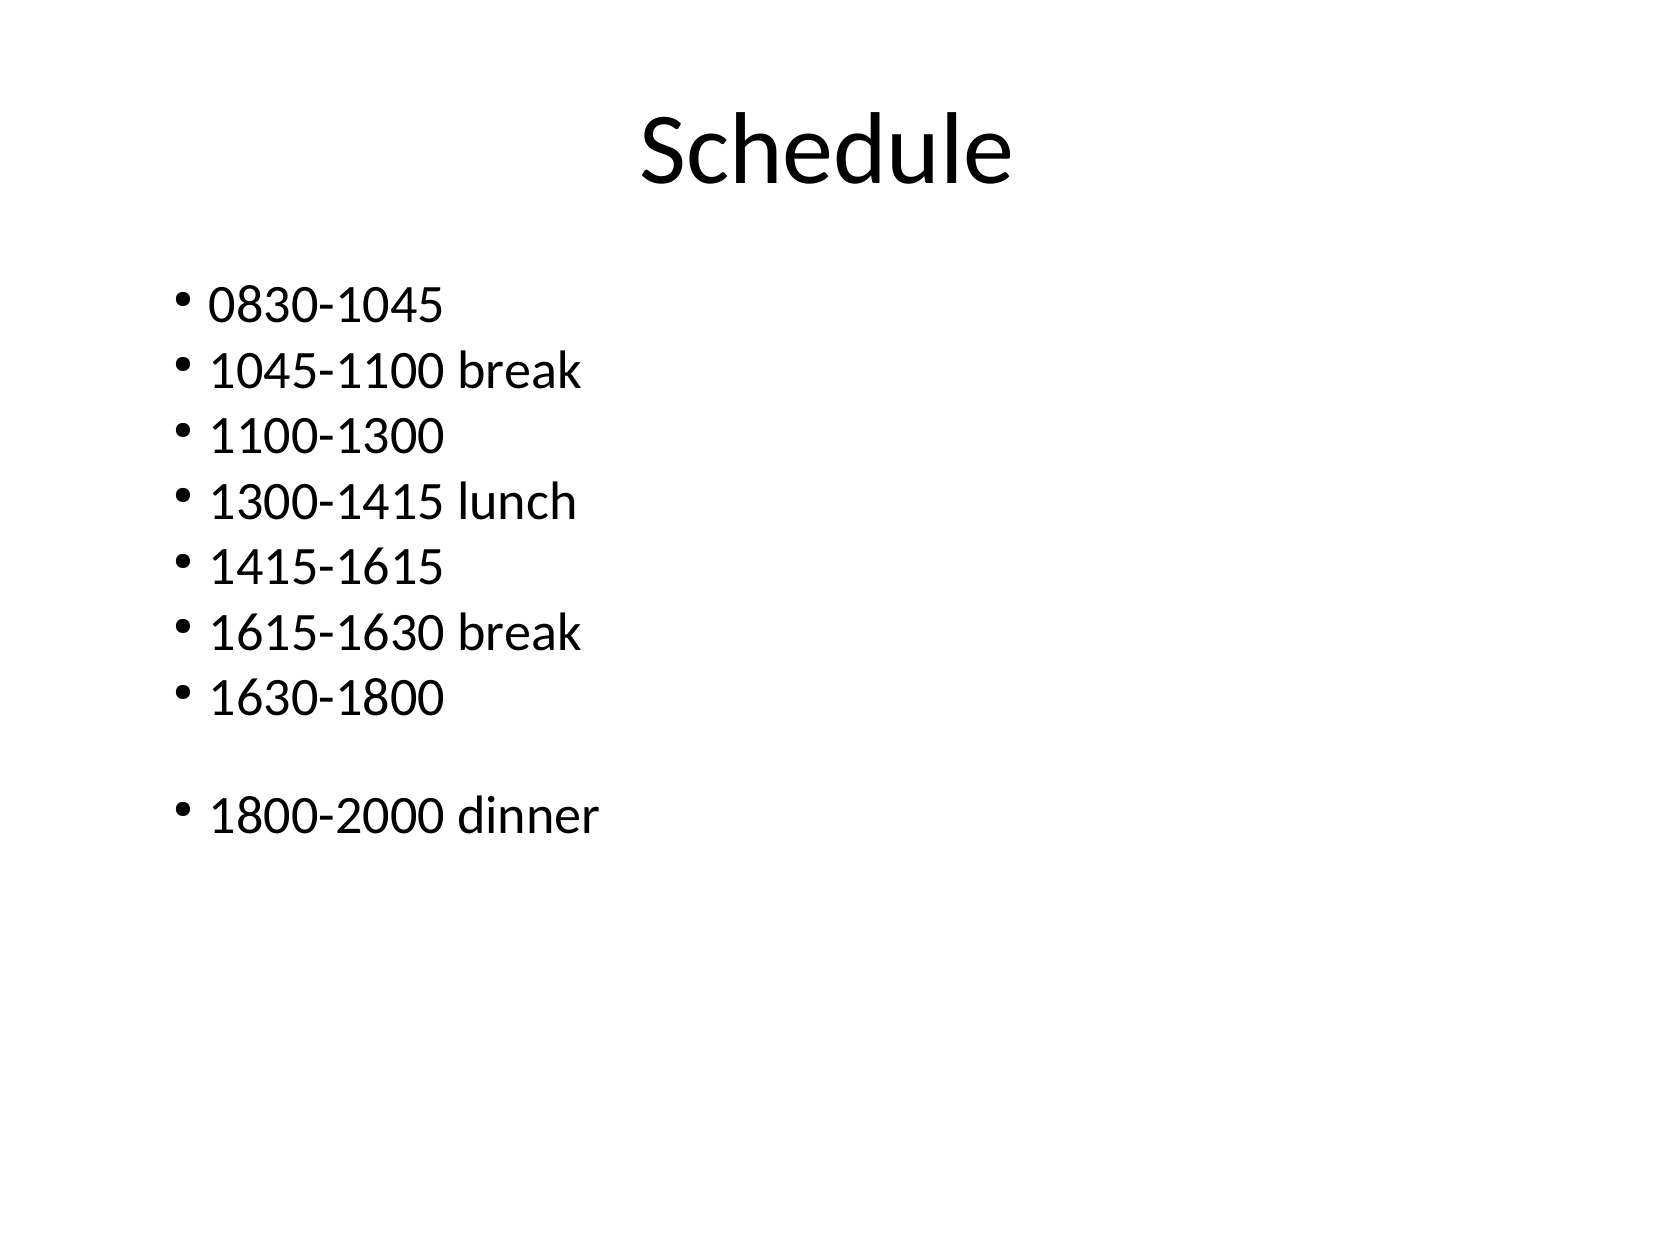

Schedule
0830-1045
1045-1100 break
1100-1300
1300-1415 lunch
1415-1615
1615-1630 break
1630-1800
1800-2000 dinner